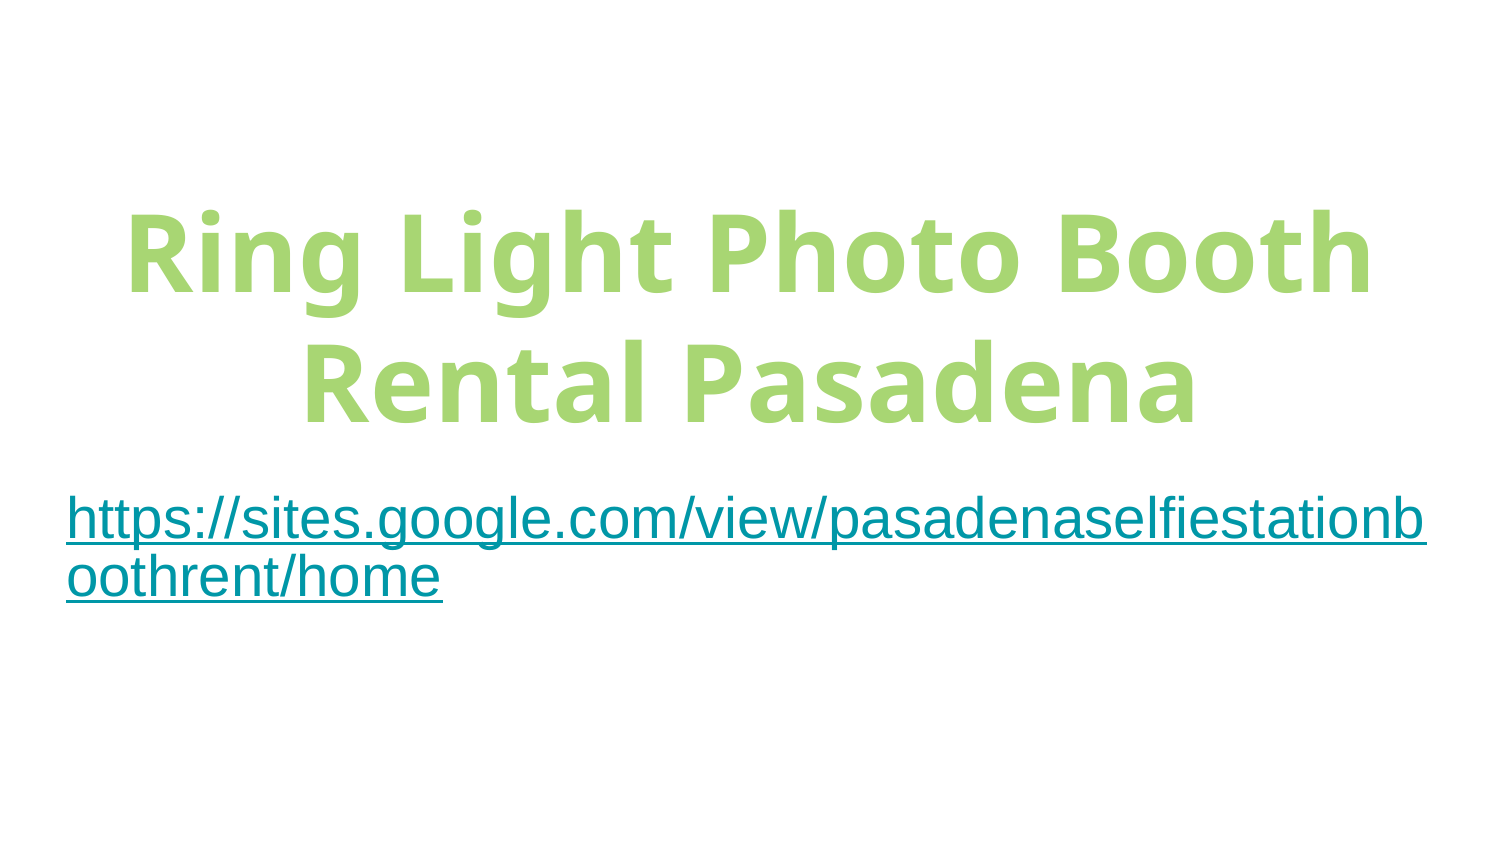

# Ring Light Photo Booth Rental Pasadena
https://sites.google.com/view/pasadenaselfiestationboothrent/home